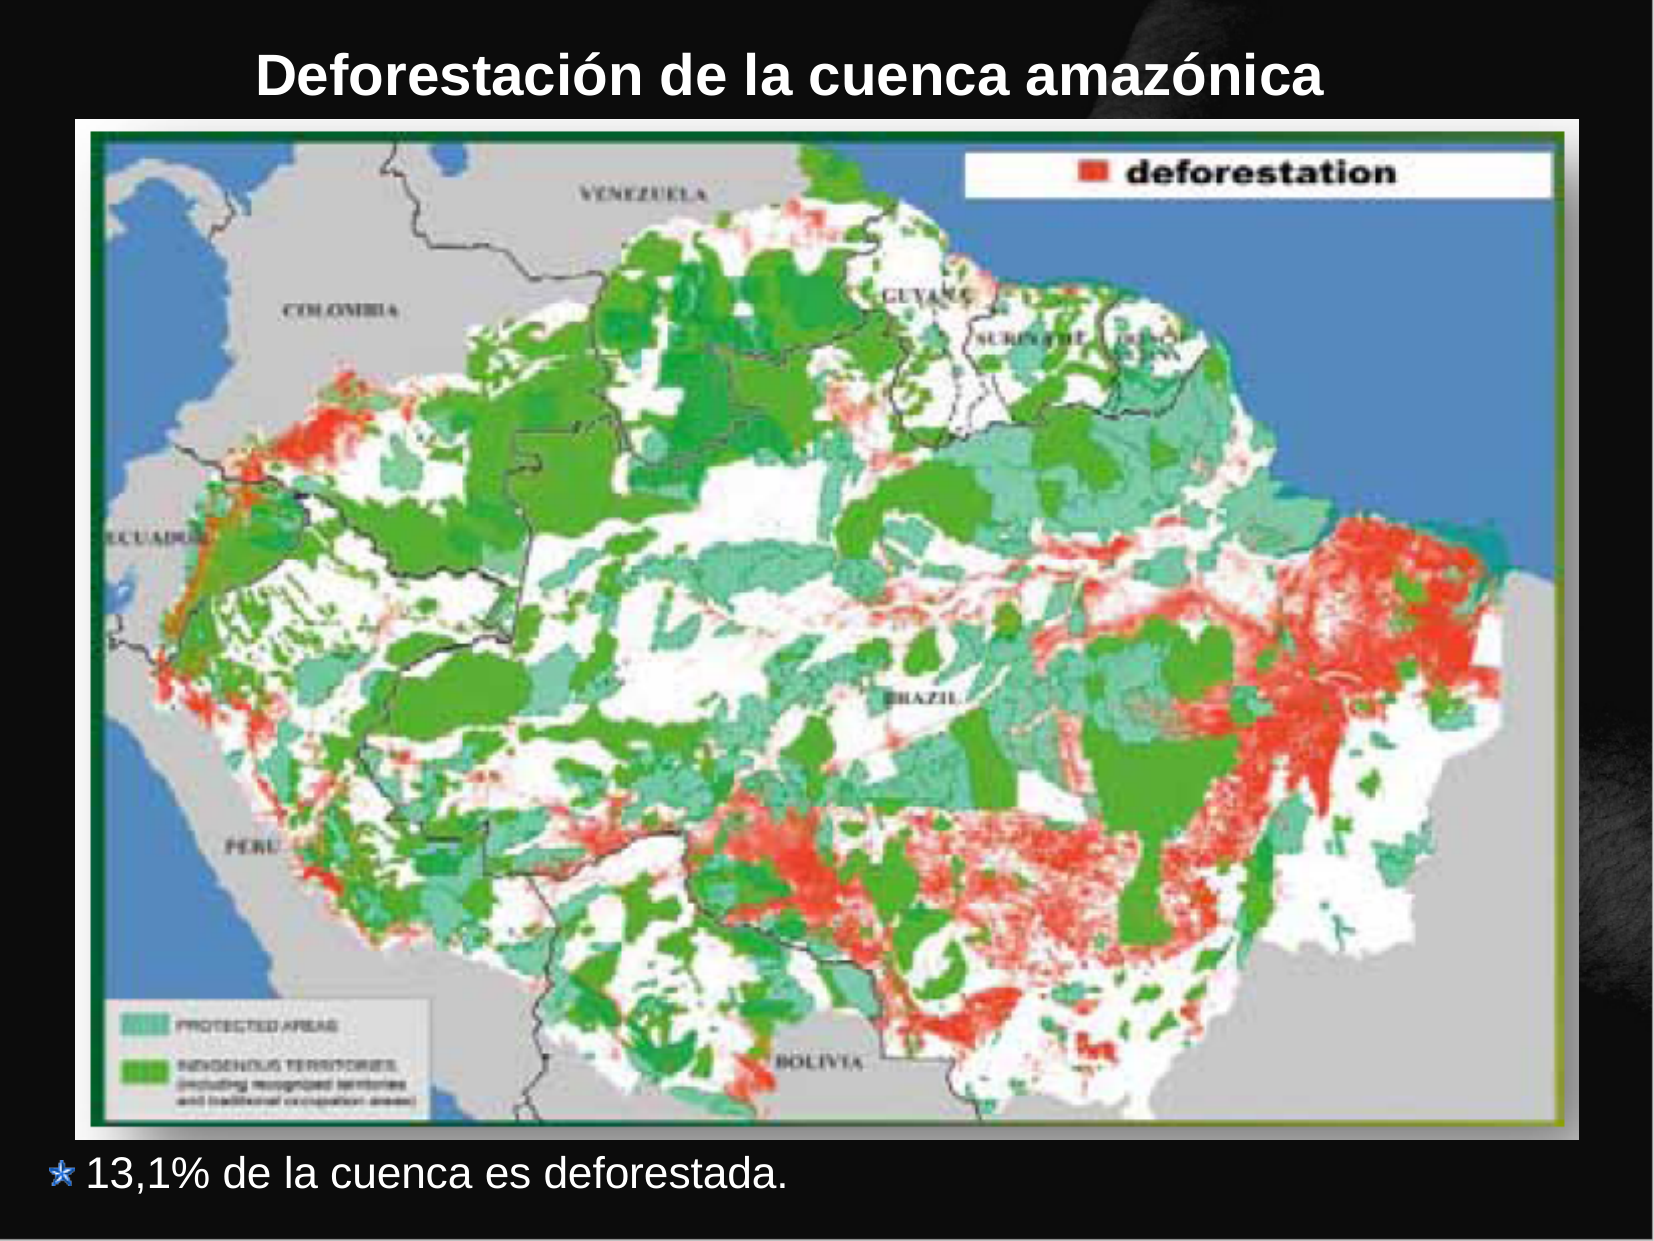

# Deforestación de la cuenca amazónica
13,1% de la cuenca es deforestada.